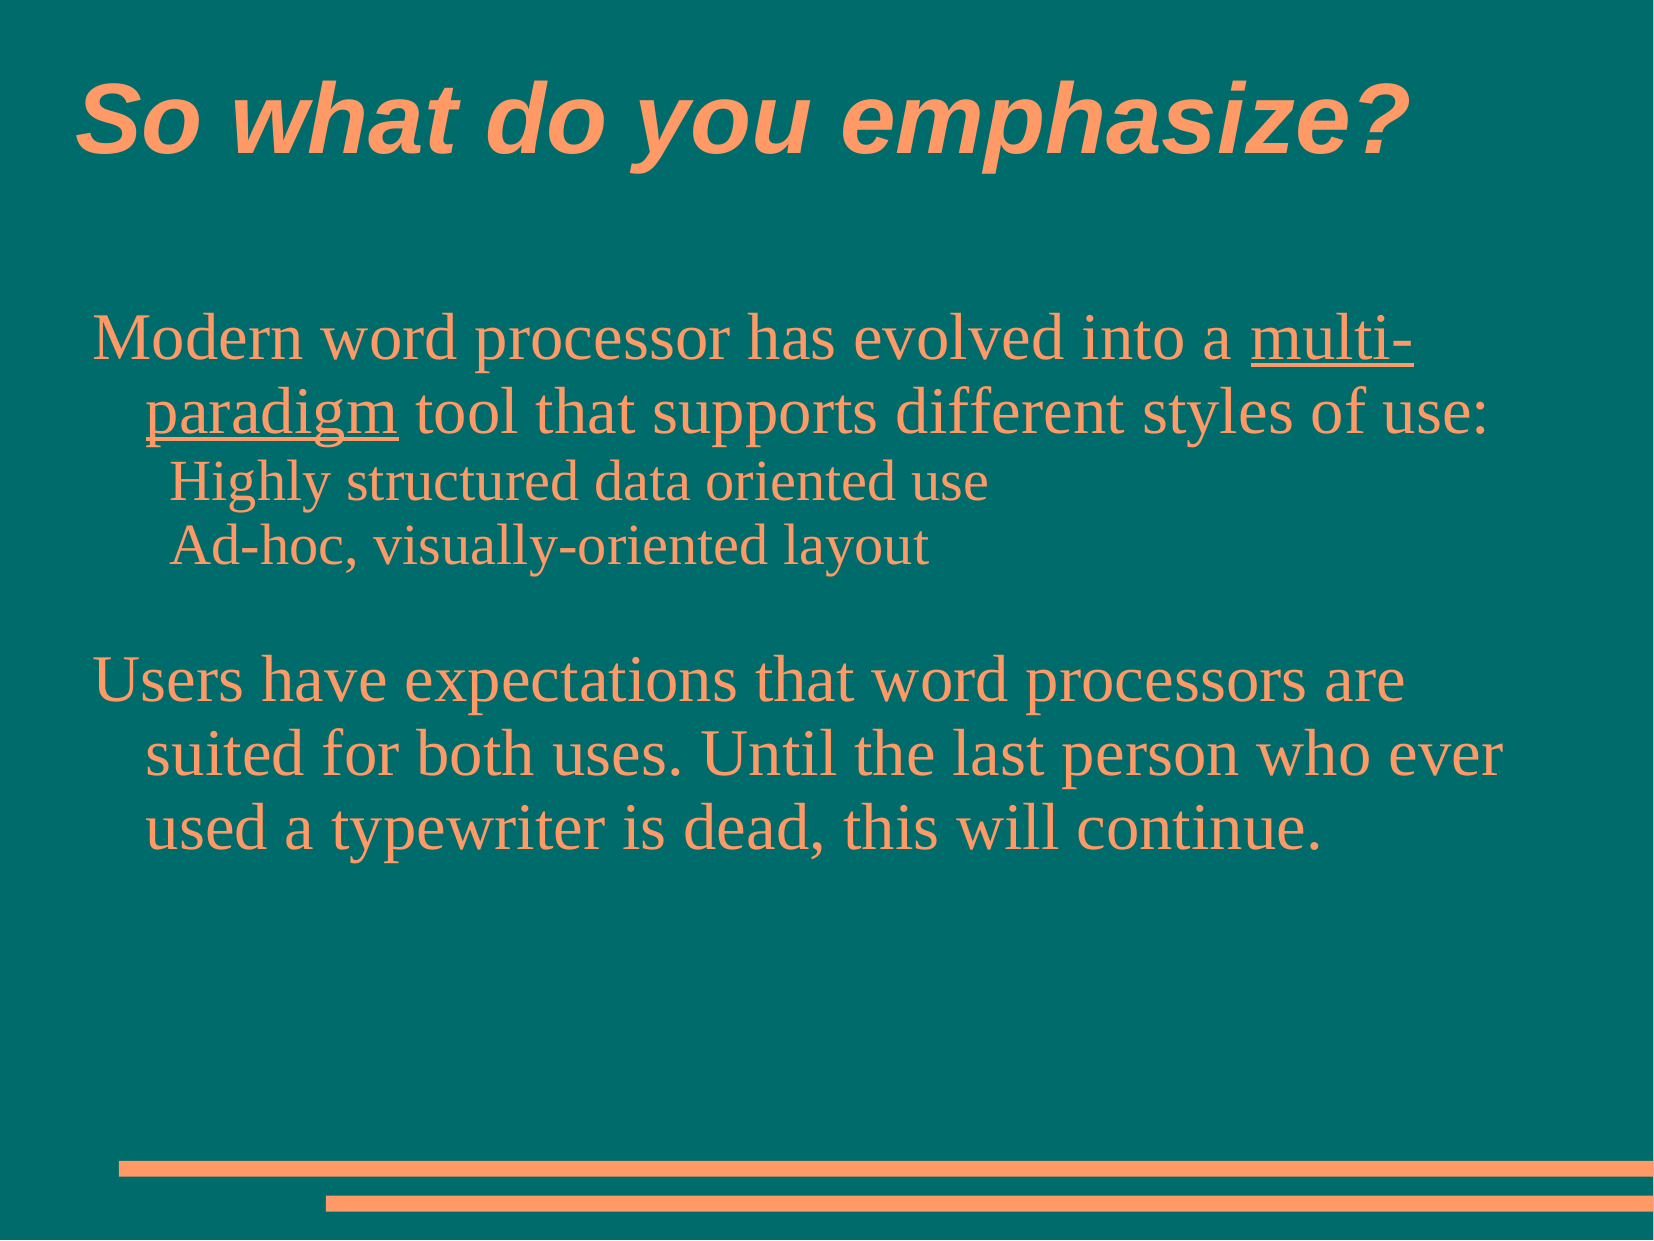

# So what do you emphasize?
Modern word processor has evolved into a multi-paradigm tool that supports different styles of use:
Highly structured data oriented use
Ad-hoc, visually-oriented layout
Users have expectations that word processors are suited for both uses. Until the last person who ever used a typewriter is dead, this will continue.